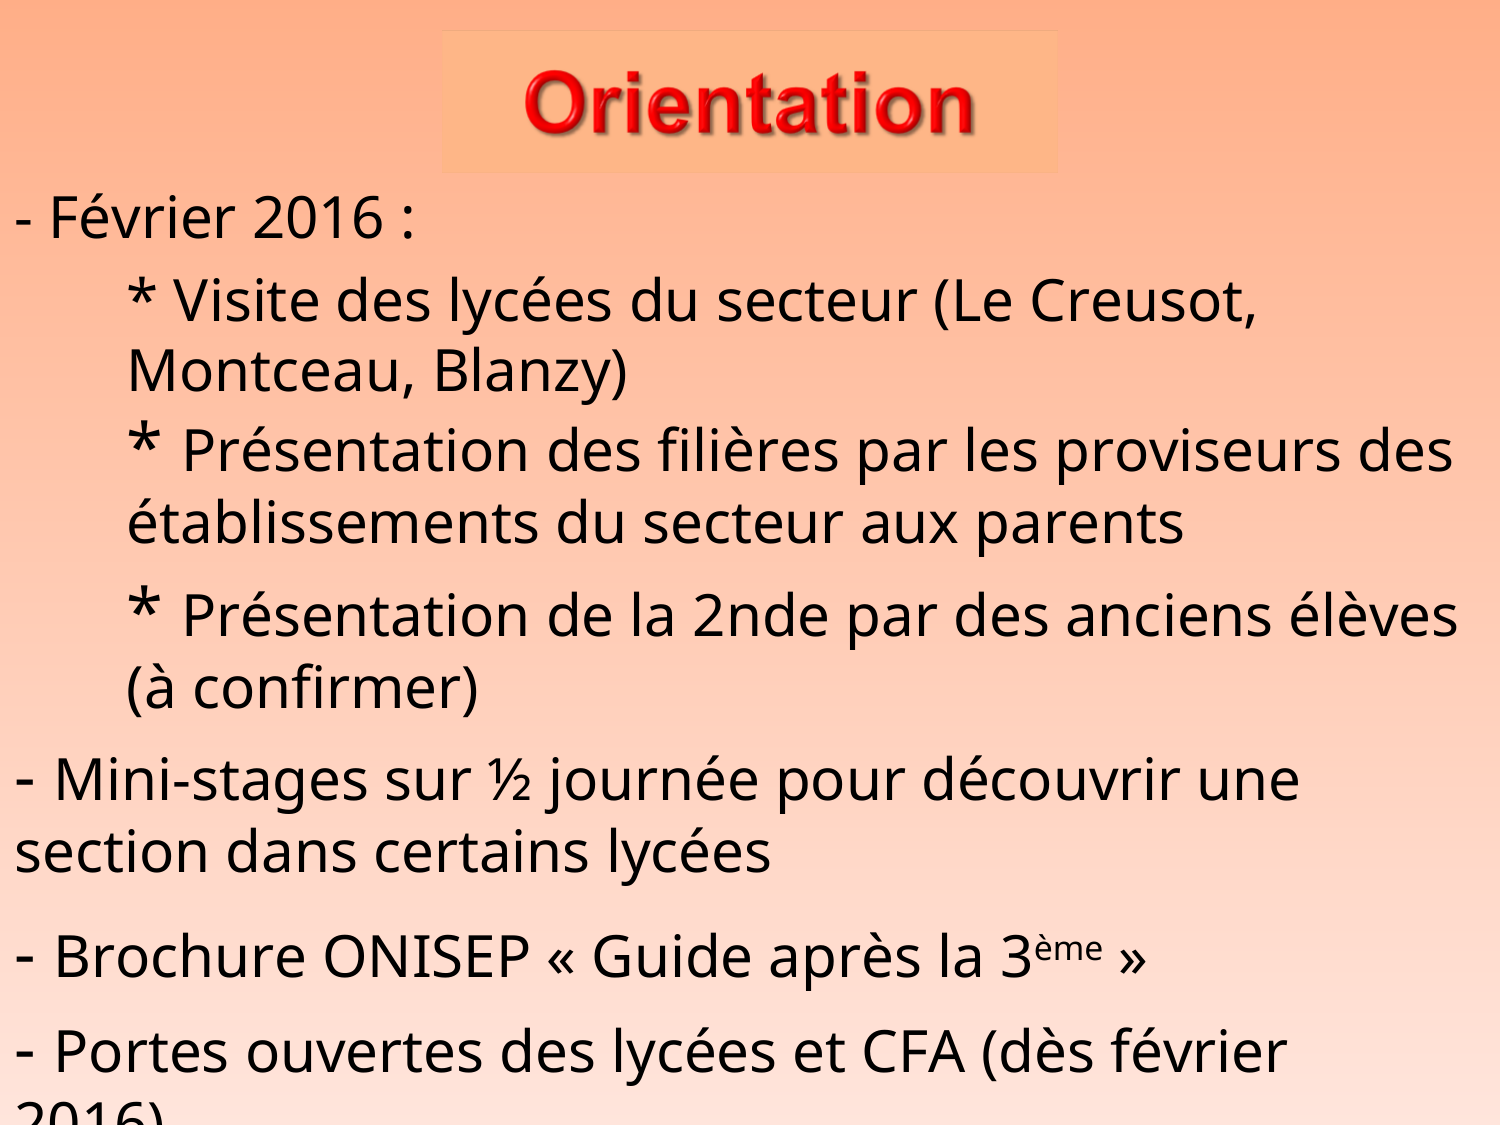

- Février 2016 :
* Visite des lycées du secteur (Le Creusot, Montceau, Blanzy)
* Présentation des filières par les proviseurs des établissements du secteur aux parents
* Présentation de la 2nde par des anciens élèves (à confirmer)
 Mini-stages sur ½ journée pour découvrir une section dans certains lycées
 Brochure ONISEP « Guide après la 3ème »
- Portes ouvertes des lycées et CFA (dès février 2016)